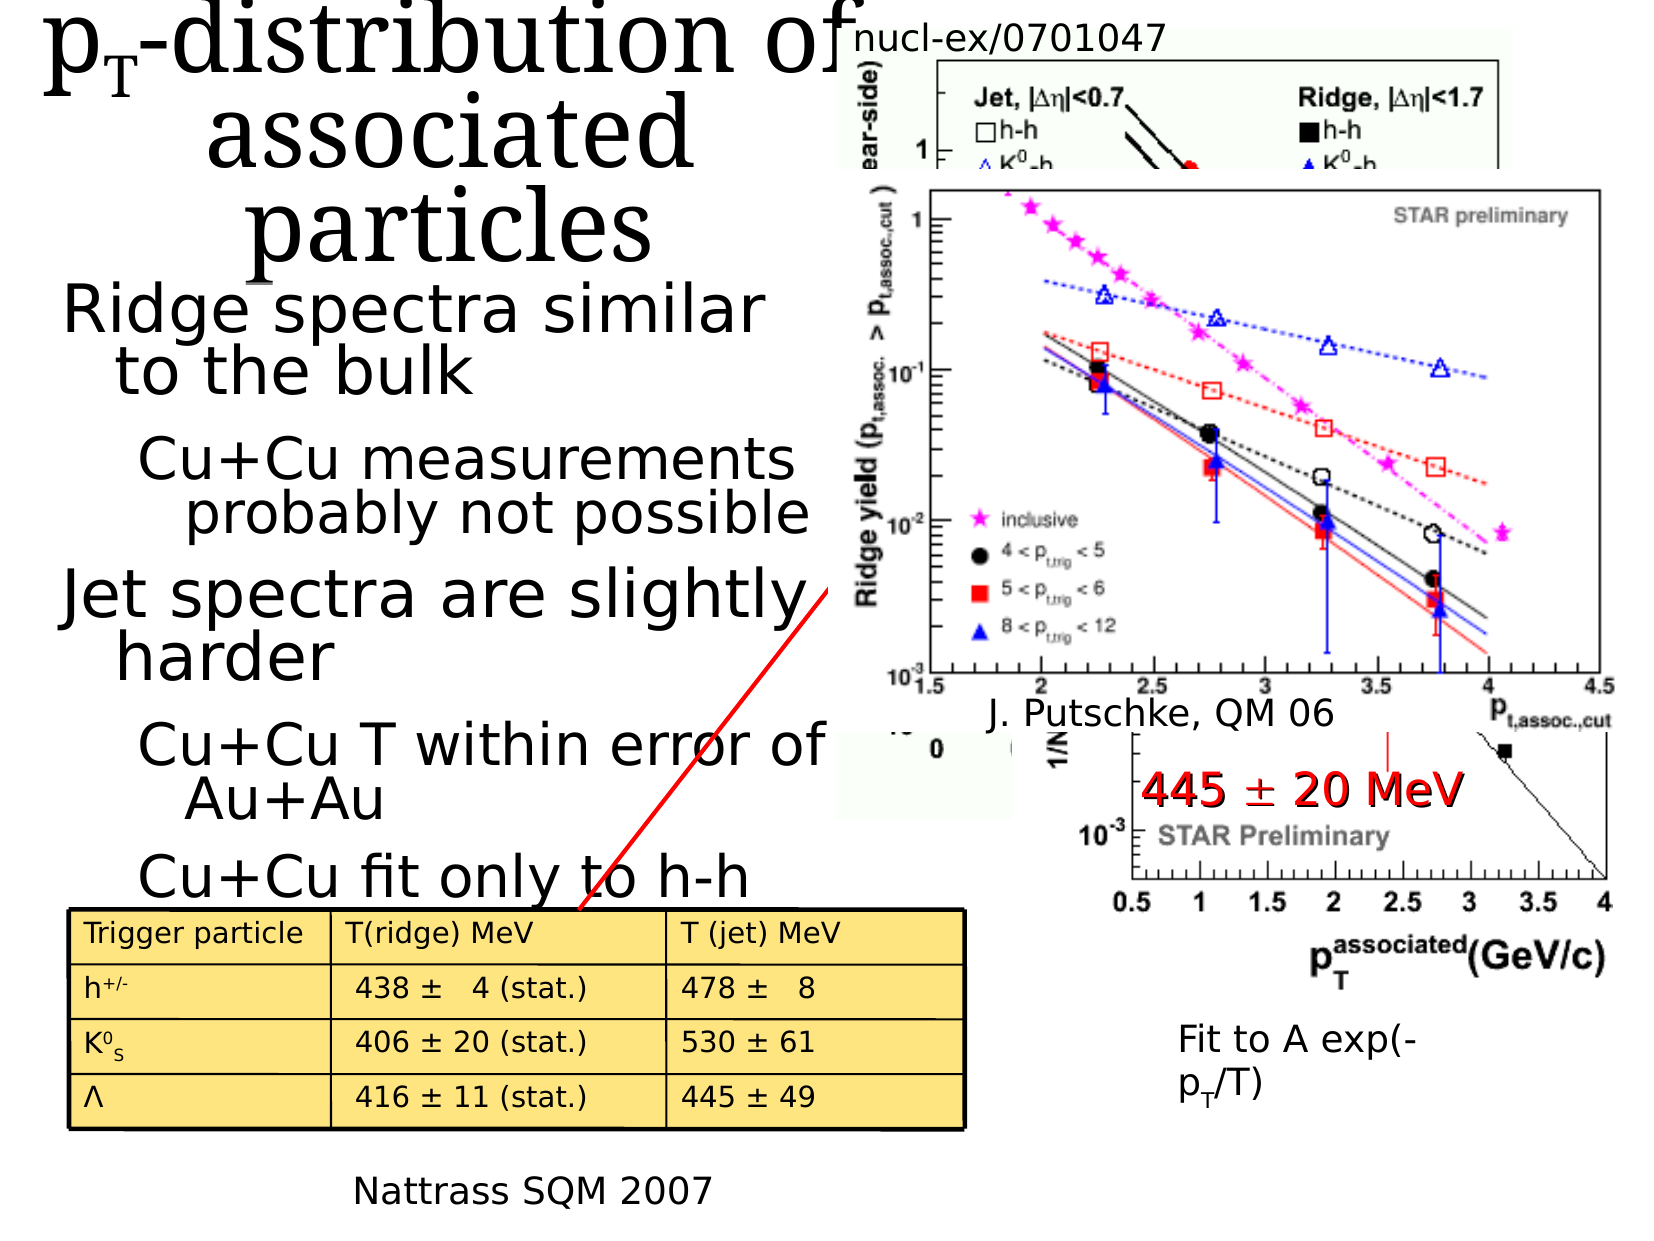

# pT-distribution of associated particles
nucl-ex/0701047
J. Putschke, QM 06
445  20 MeV
Ridge spectra similar to the bulk
Cu+Cu measurements probably not possible
Jet spectra are slightly harder
Cu+Cu T within error of Au+Au
Cu+Cu fit only to h-h
Trigger particle
T(ridge) MeV
T (jet) MeV
h+/-
 438 ± 4 (stat.)
478 ± 8
K0S
 406 ± 20 (stat.)
530 ± 61
Λ
 416 ± 11 (stat.)
445 ± 49
Fit to A exp(-pT/T)
Nattrass SQM 2007